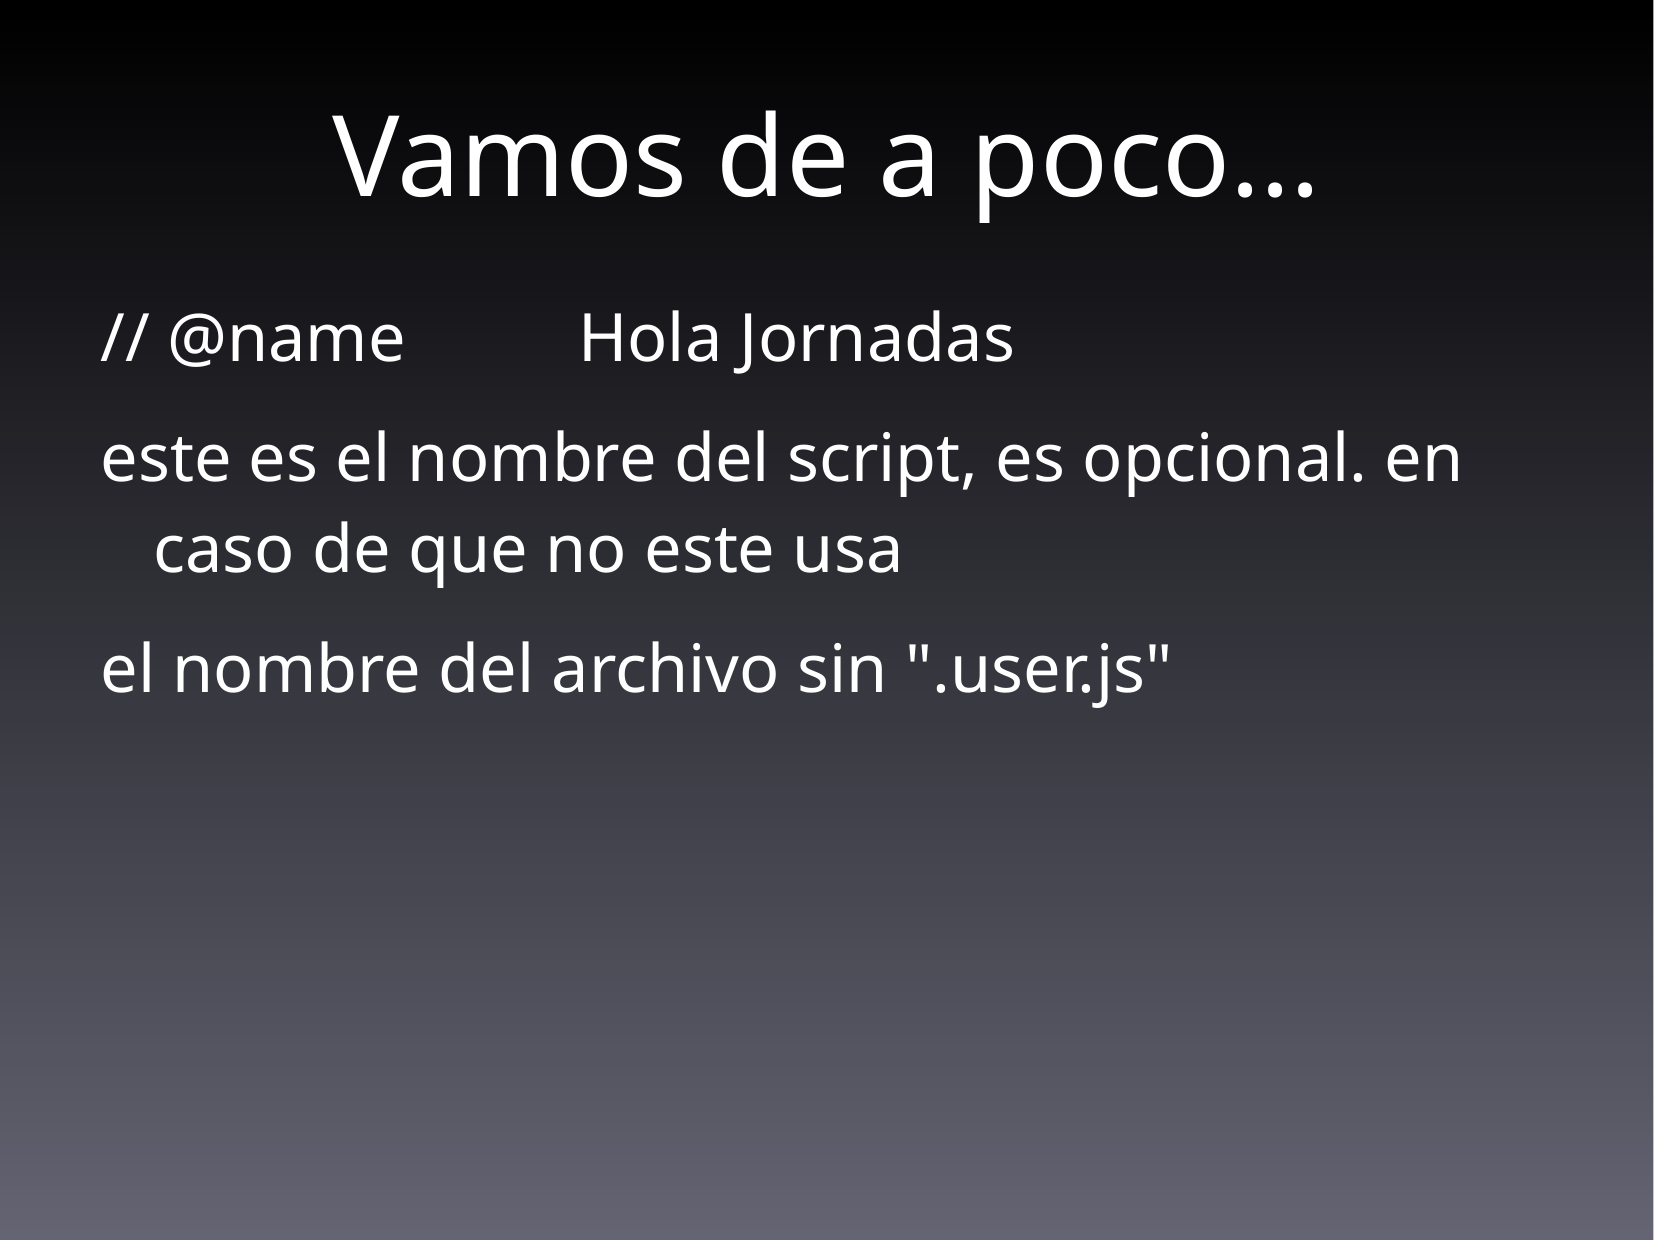

# Vamos de a poco...
// @name Hola Jornadas
este es el nombre del script, es opcional. en caso de que no este usa
el nombre del archivo sin ".user.js"